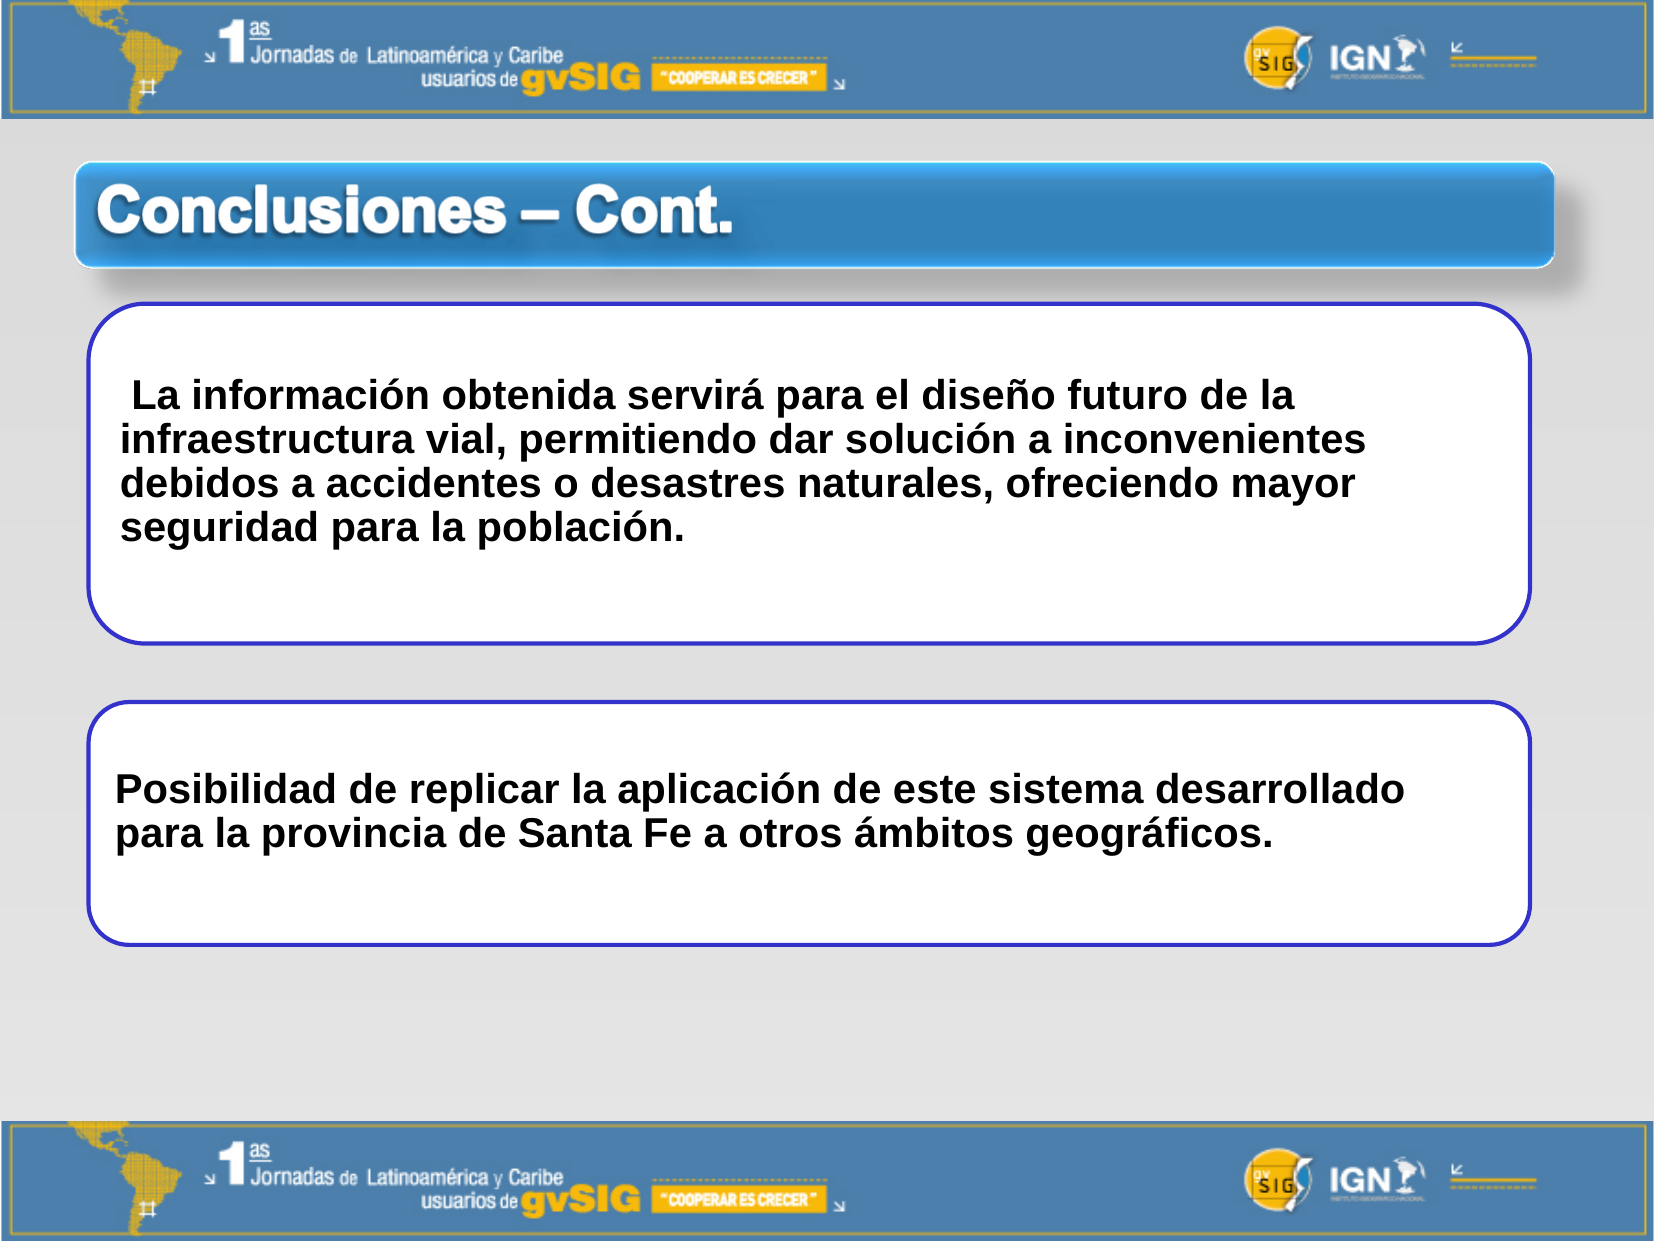

La información obtenida servirá para el diseño futuro de la
infraestructura vial, permitiendo dar solución a inconvenientes
debidos a accidentes o desastres naturales, ofreciendo mayor
seguridad para la población.
Posibilidad de replicar la aplicación de este sistema desarrollado
para la provincia de Santa Fe a otros ámbitos geográficos.